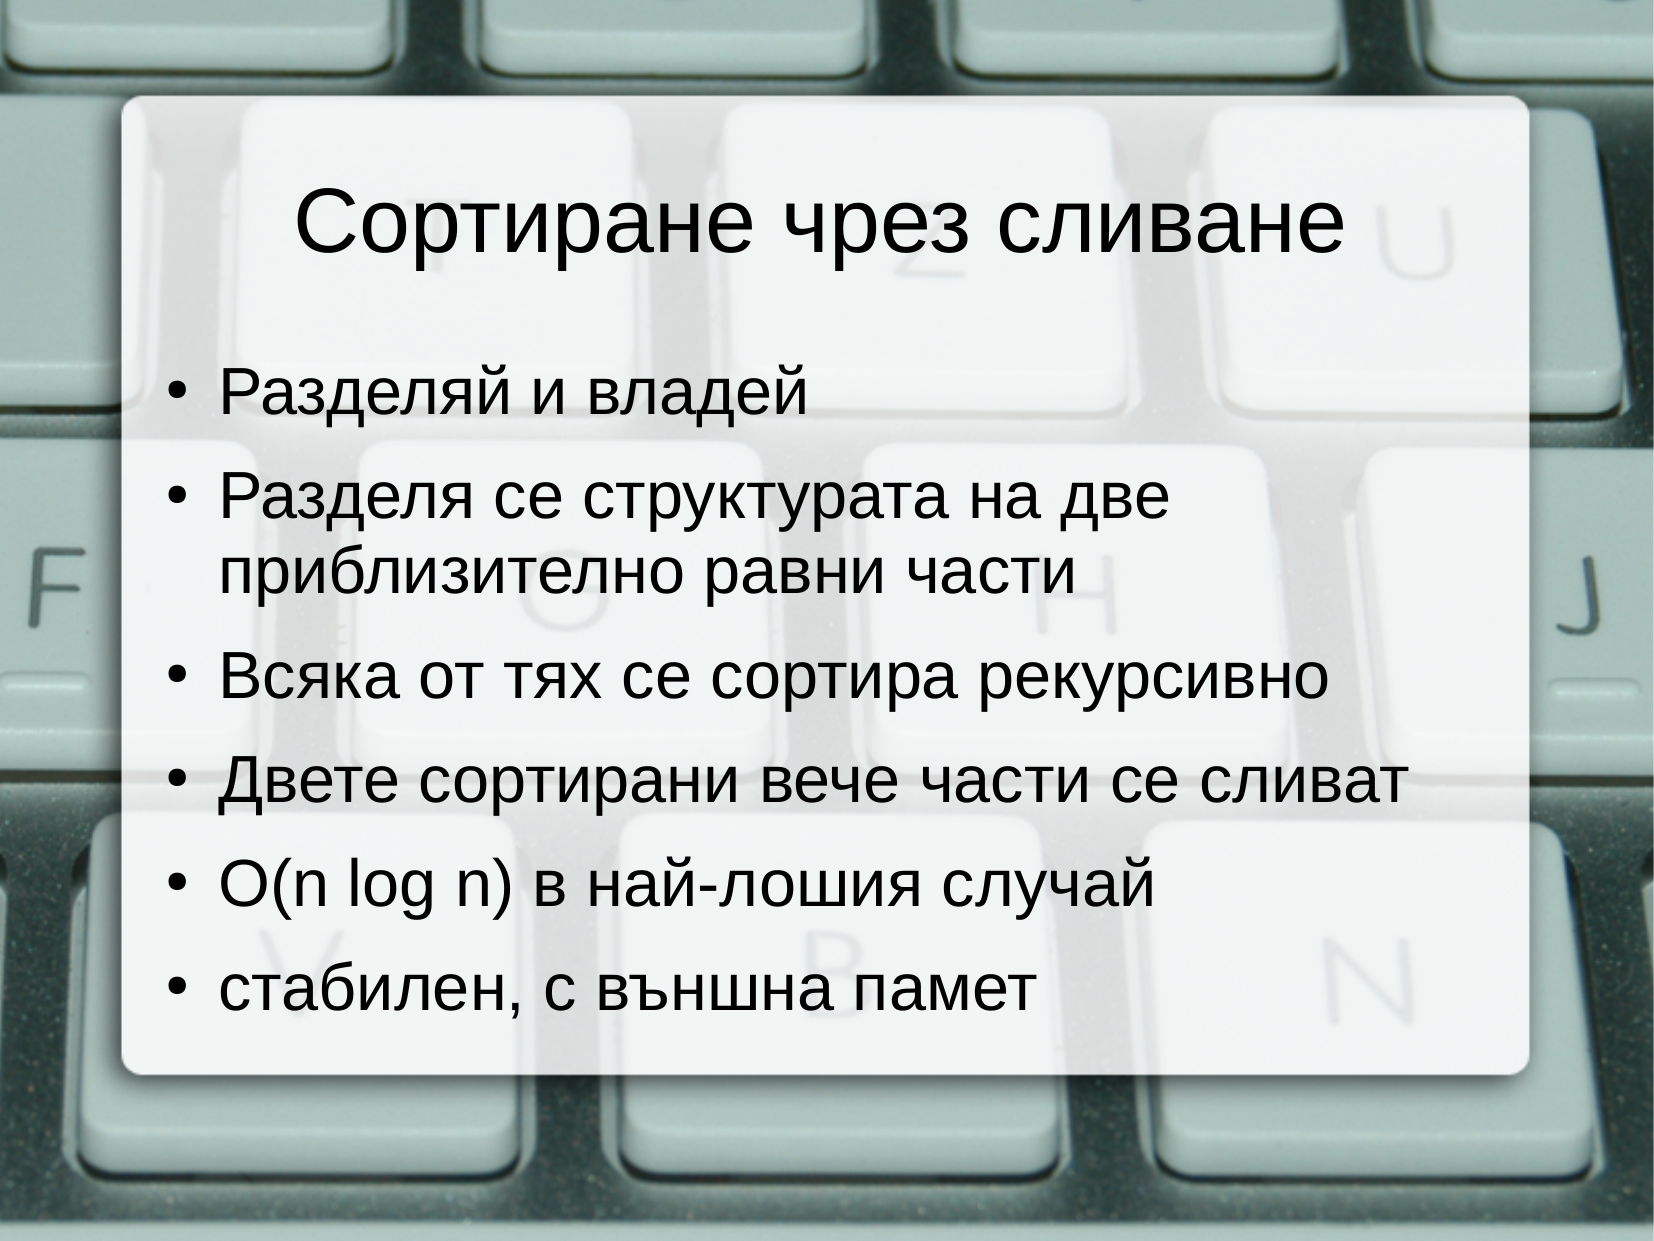

# Сортиране чрез сливане
Разделяй и владей
Разделя се структурата на две приблизително равни части
Всяка от тях се сортира рекурсивно
Двете сортирани вече части се сливат
O(n log n) в най-лошия случай
стабилен, с външна памет